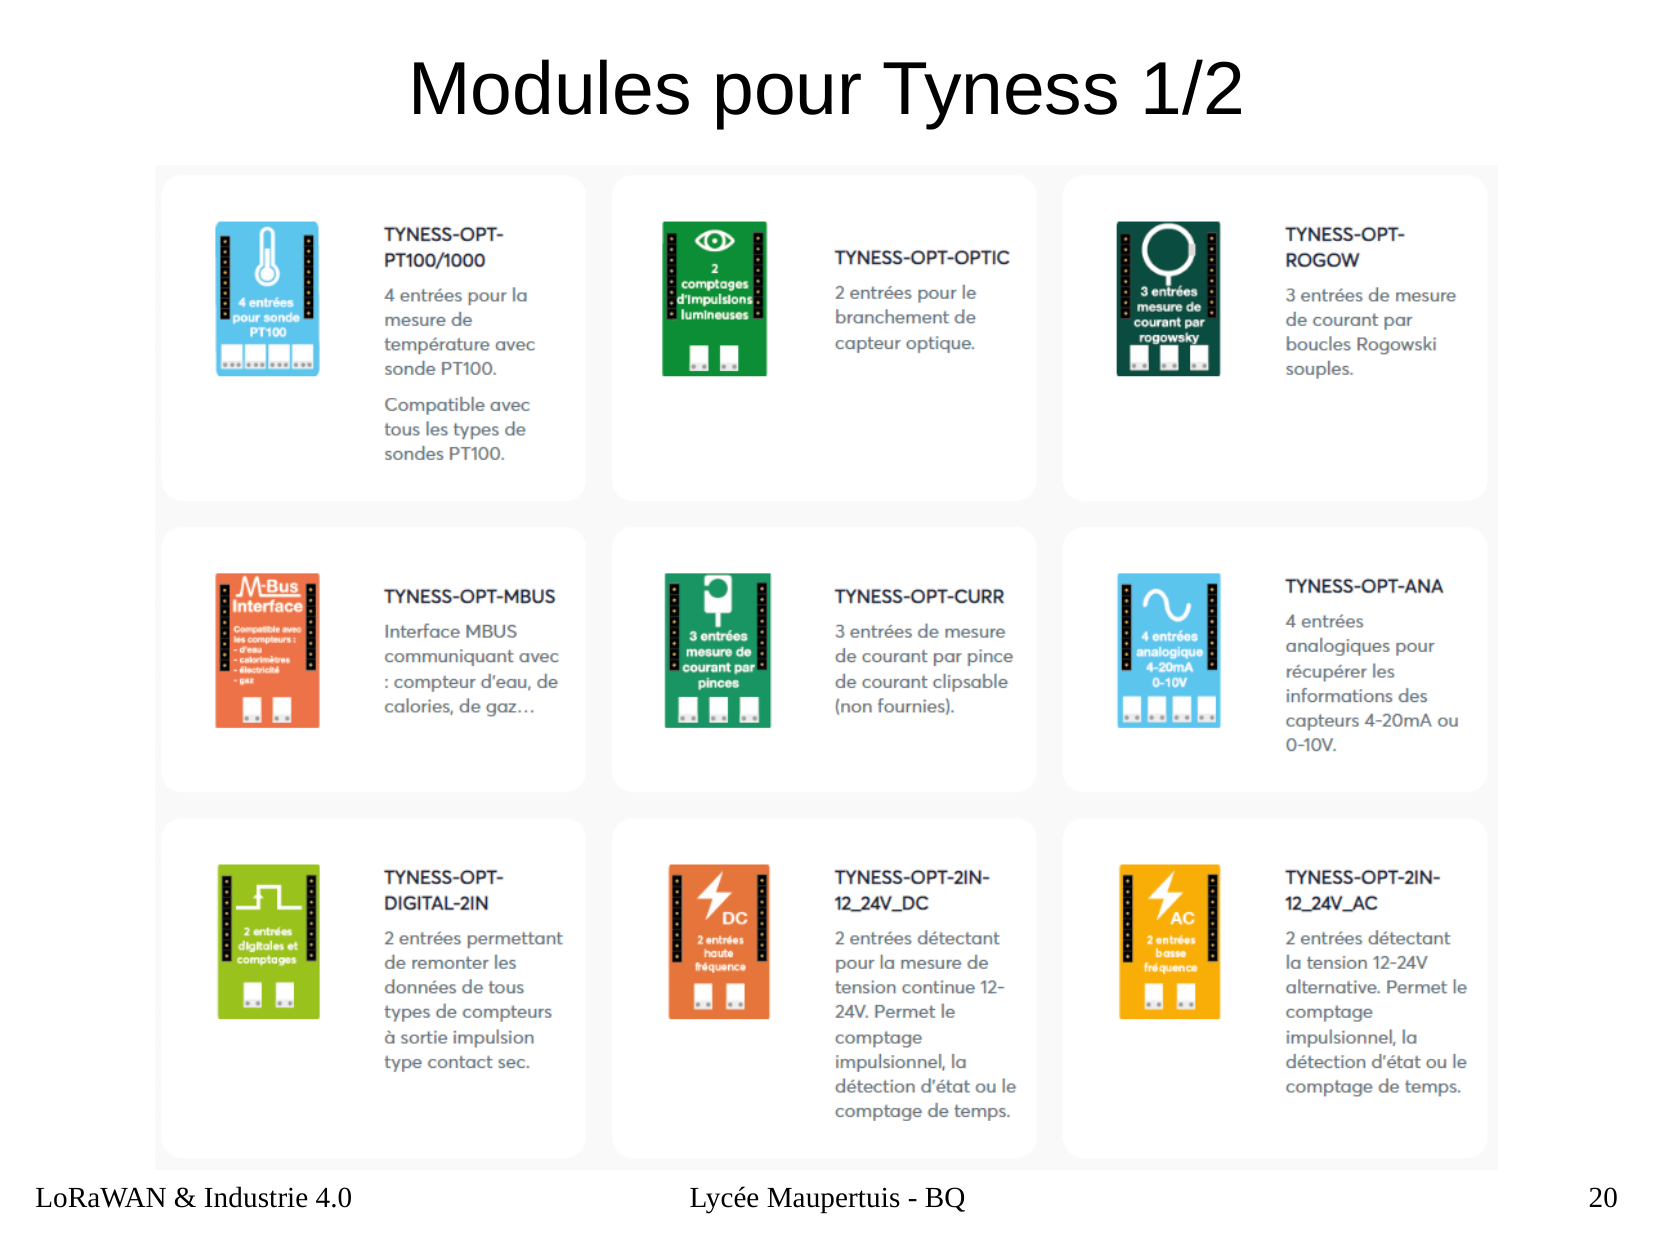

# Modules pour Tyness 1/2
LoRaWAN & Industrie 4.0
Lycée Maupertuis - BQ
20